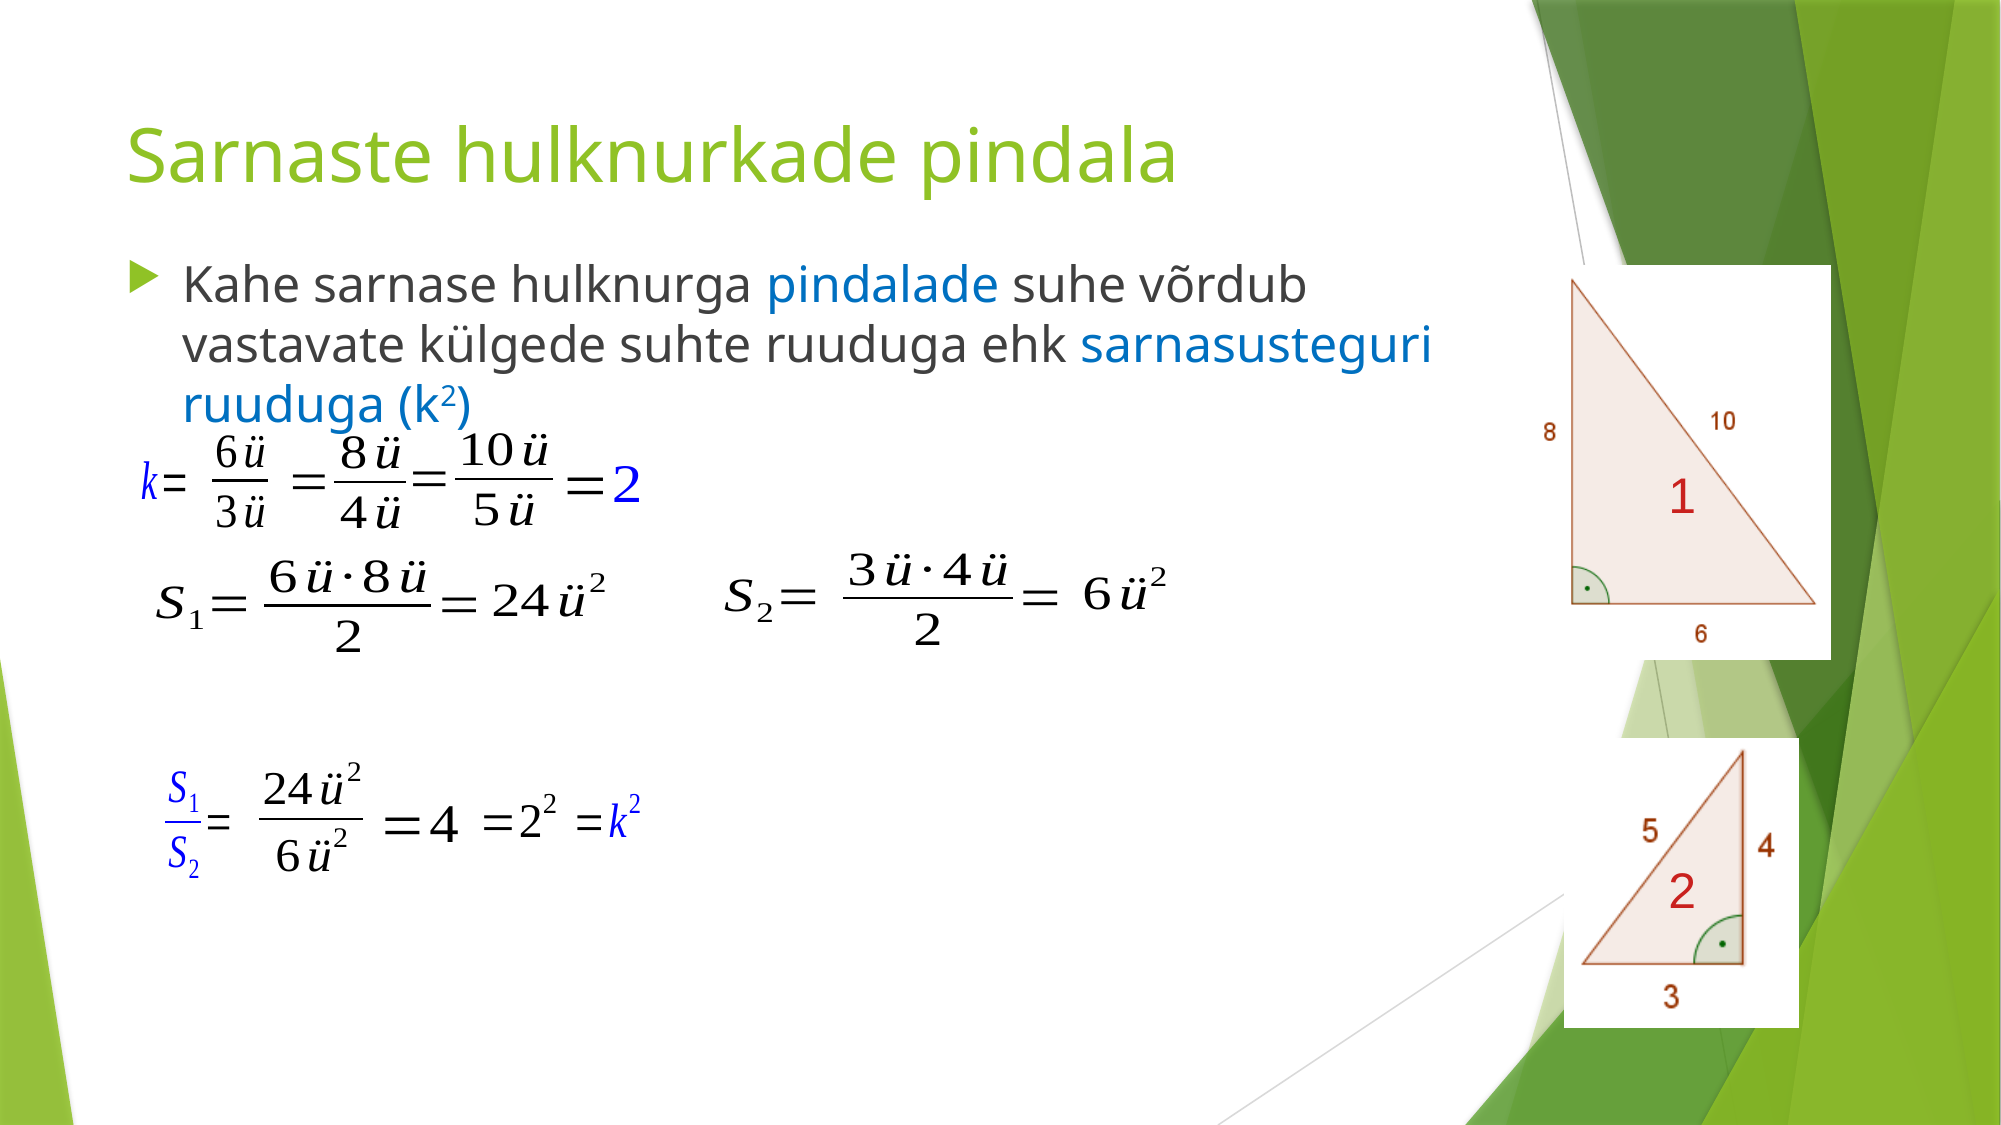

# Sarnaste hulknurkade pindala
Kahe sarnase hulknurga pindalade suhe võrdub vastavate külgede suhte ruuduga ehk sarnasusteguri ruuduga (k2)
1
2